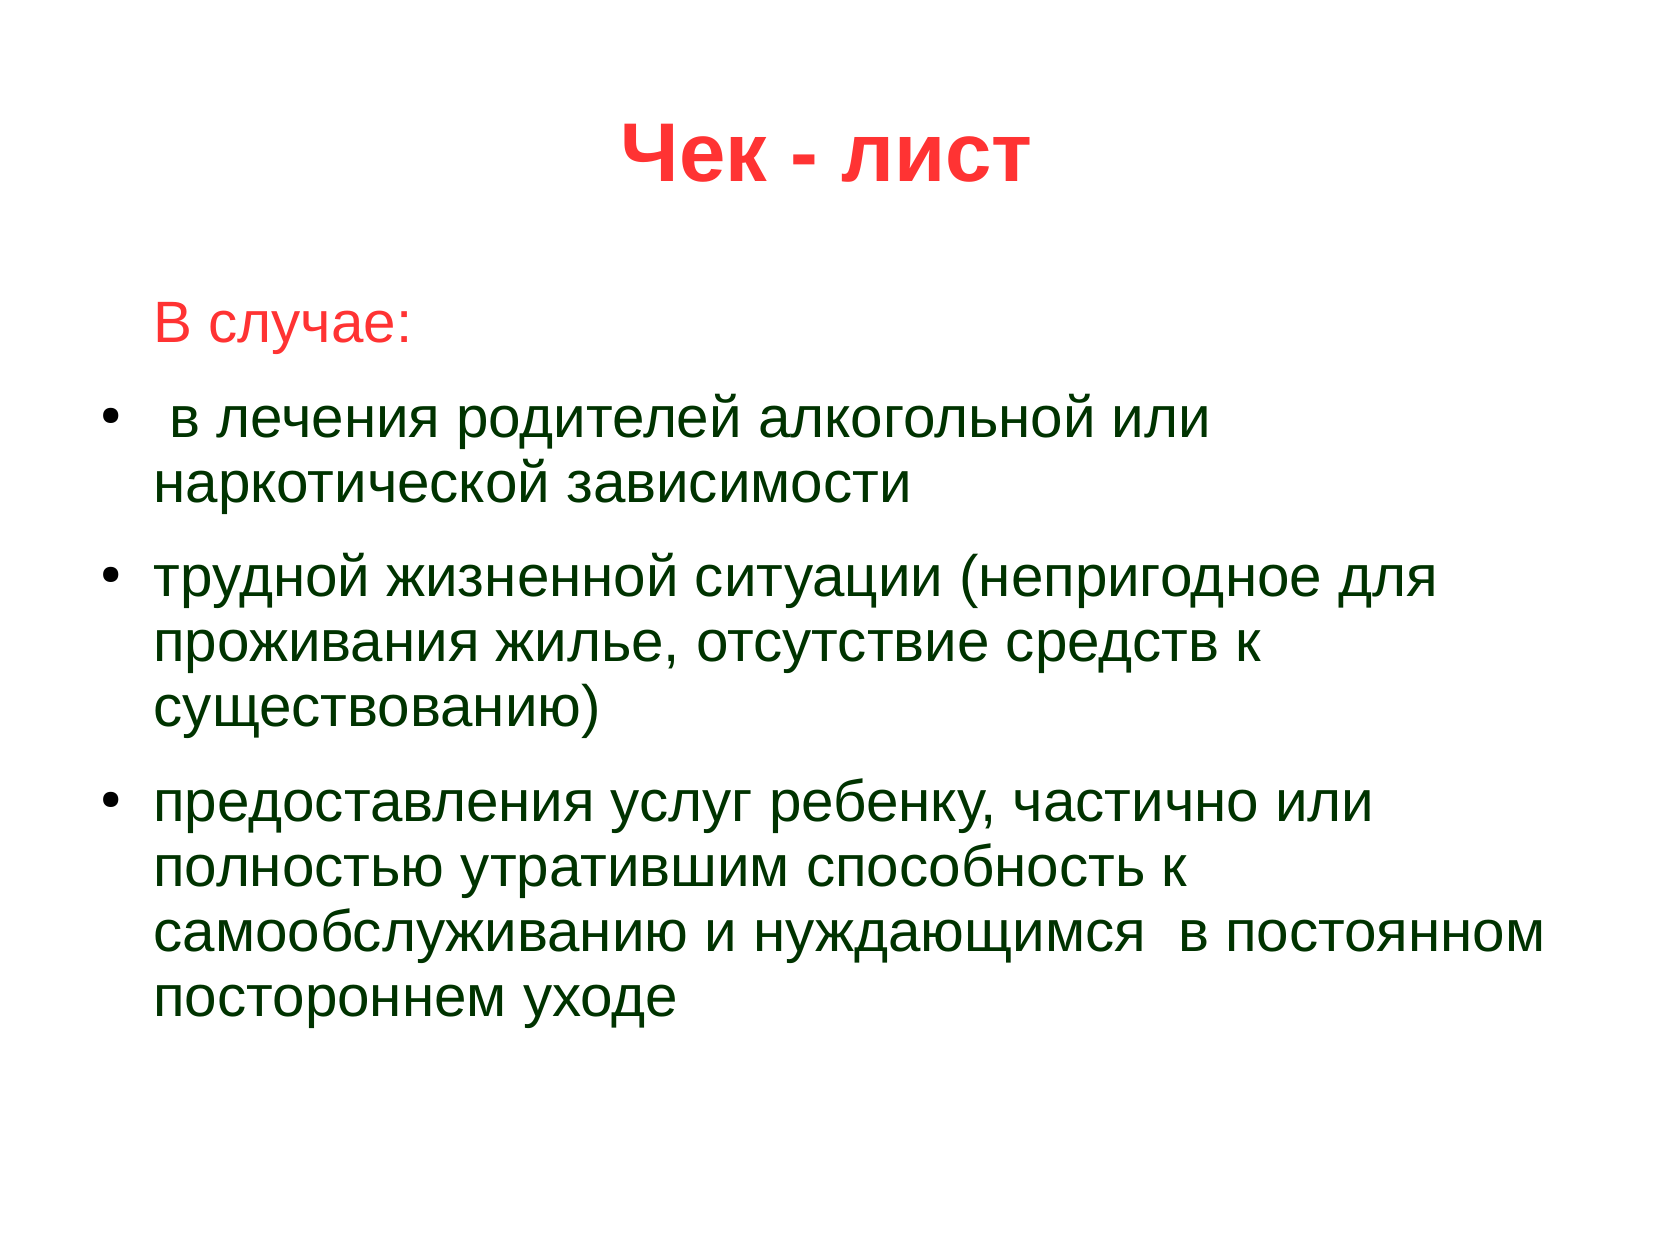

# Чек - лист
В случае:
 в лечения родителей алкогольной или наркотической зависимости
трудной жизненной ситуации (непригодное для проживания жилье, отсутствие средств к существованию)
предоставления услуг ребенку, частично или полностью утратившим способность к самообслуживанию и нуждающимся в постоянном постороннем уходе